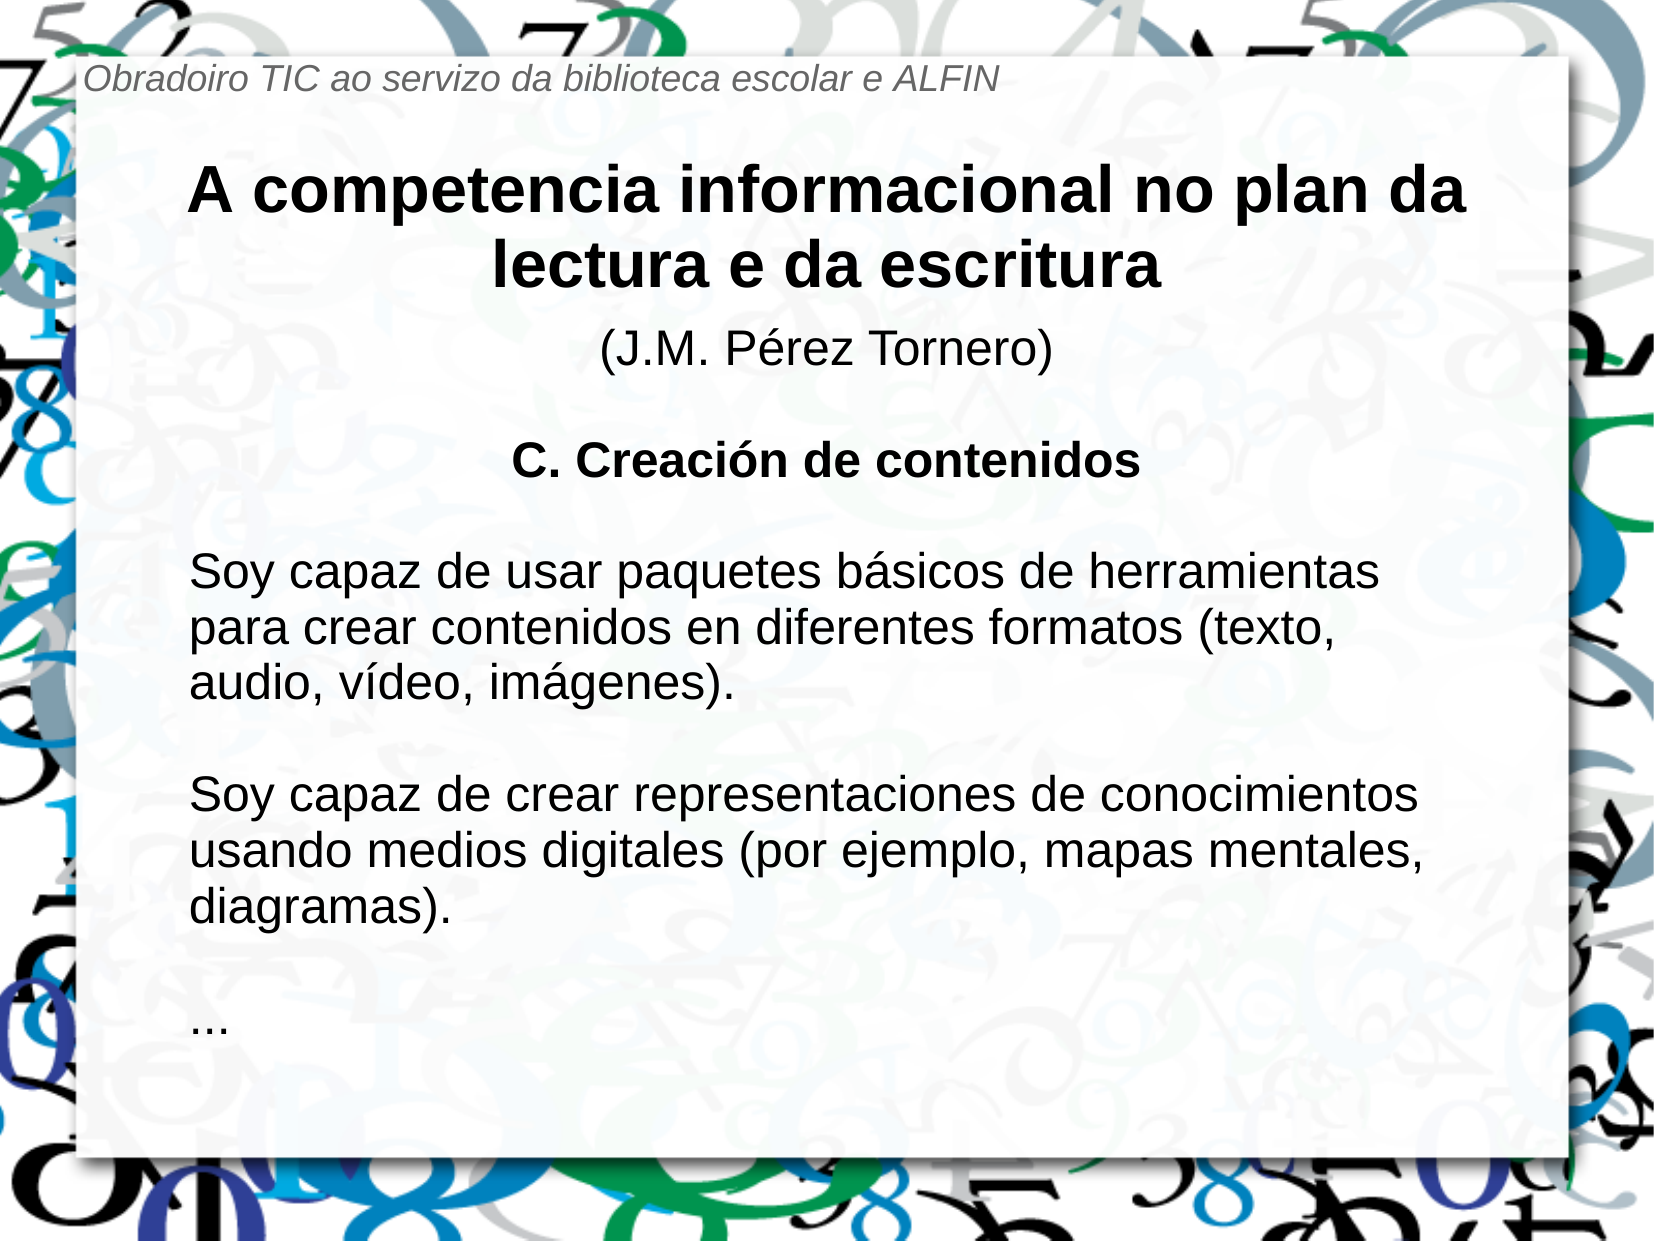

Obradoiro TIC ao servizo da biblioteca escolar e ALFIN
A competencia informacional no plan da lectura e da escritura
(J.M. Pérez Tornero)
C. Creación de contenidos
Soy capaz de usar paquetes básicos de herramientas para crear contenidos en diferentes formatos (texto, audio, vídeo, imágenes).
Soy capaz de crear representaciones de conocimientos usando medios digitales (por ejemplo, mapas mentales, diagramas).
...